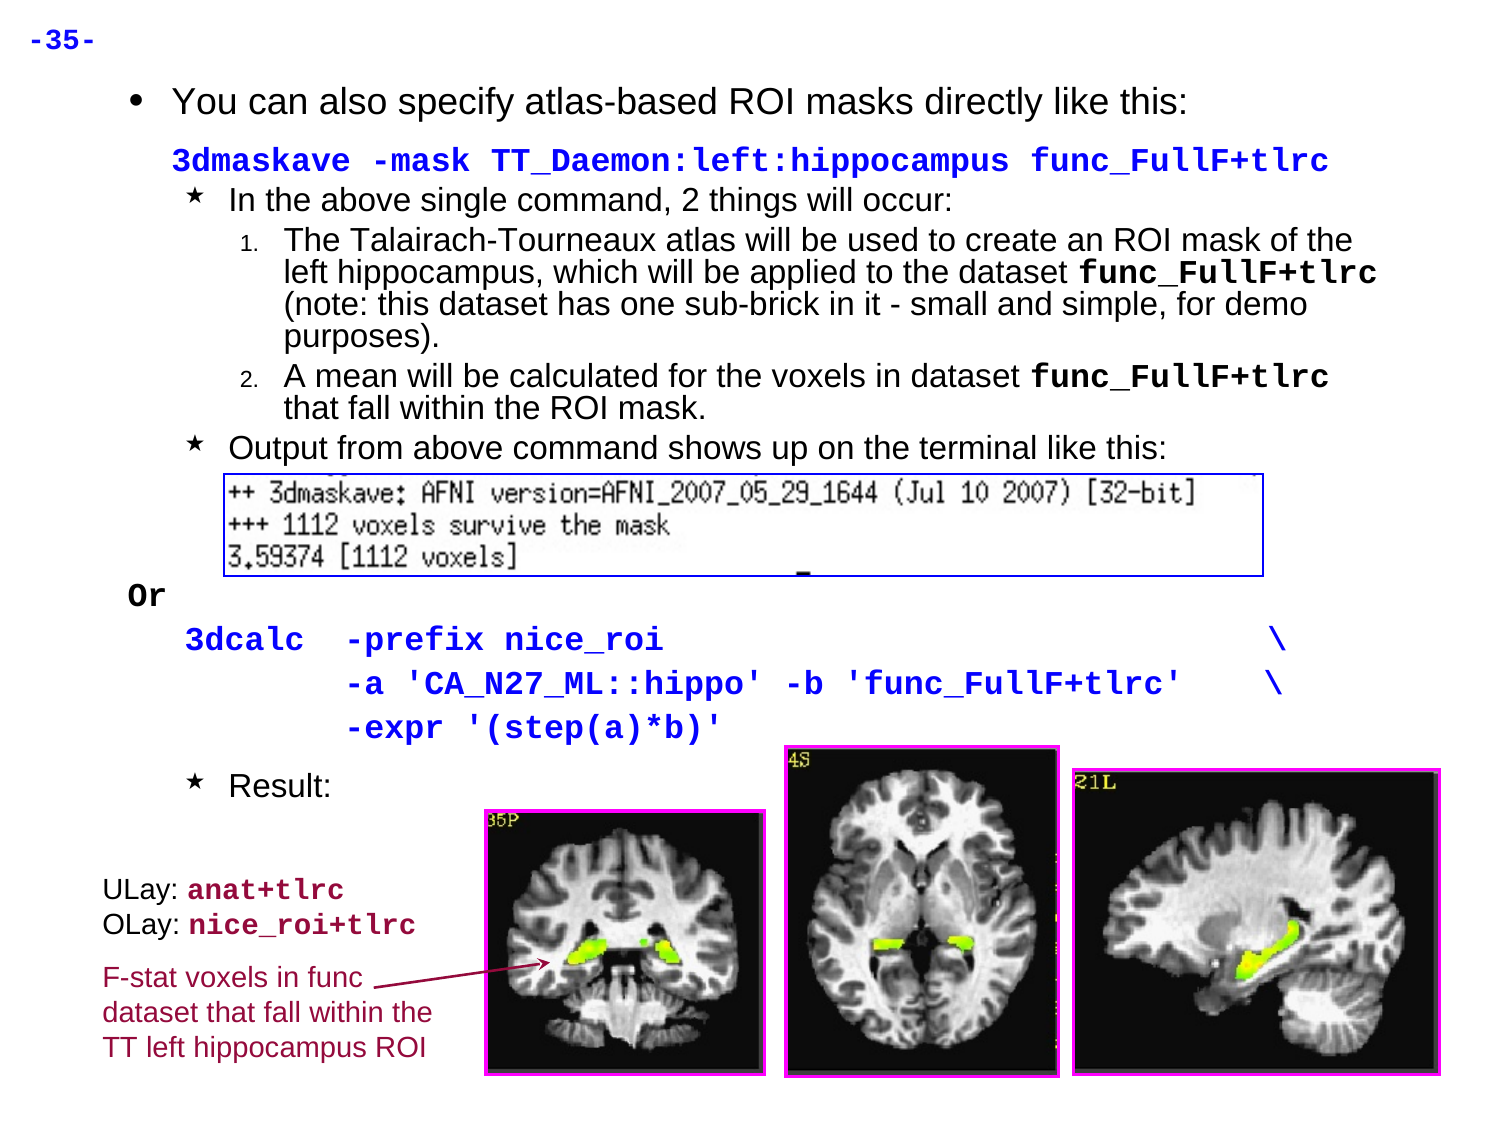

# You can also specify atlas-based ROI masks directly like this:
	3dmaskave -mask TT_Daemon:left:hippocampus func_FullF+tlrc
In the above single command, 2 things will occur:
The Talairach-Tourneaux atlas will be used to create an ROI mask of the left hippocampus, which will be applied to the dataset func_FullF+tlrc (note: this dataset has one sub-brick in it - small and simple, for demo purposes).
A mean will be calculated for the voxels in dataset func_FullF+tlrc that fall within the ROI mask.
Output from above command shows up on the terminal like this:
Or
3dcalc -prefix nice_roi 			 \
 -a 'CA_N27_ML::hippo' -b 'func_FullF+tlrc' \
 -expr '(step(a)*b)'
Result:
ULay: anat+tlrc OLay: nice_roi+tlrc
F-stat voxels in func dataset that fall within the TT left hippocampus ROI